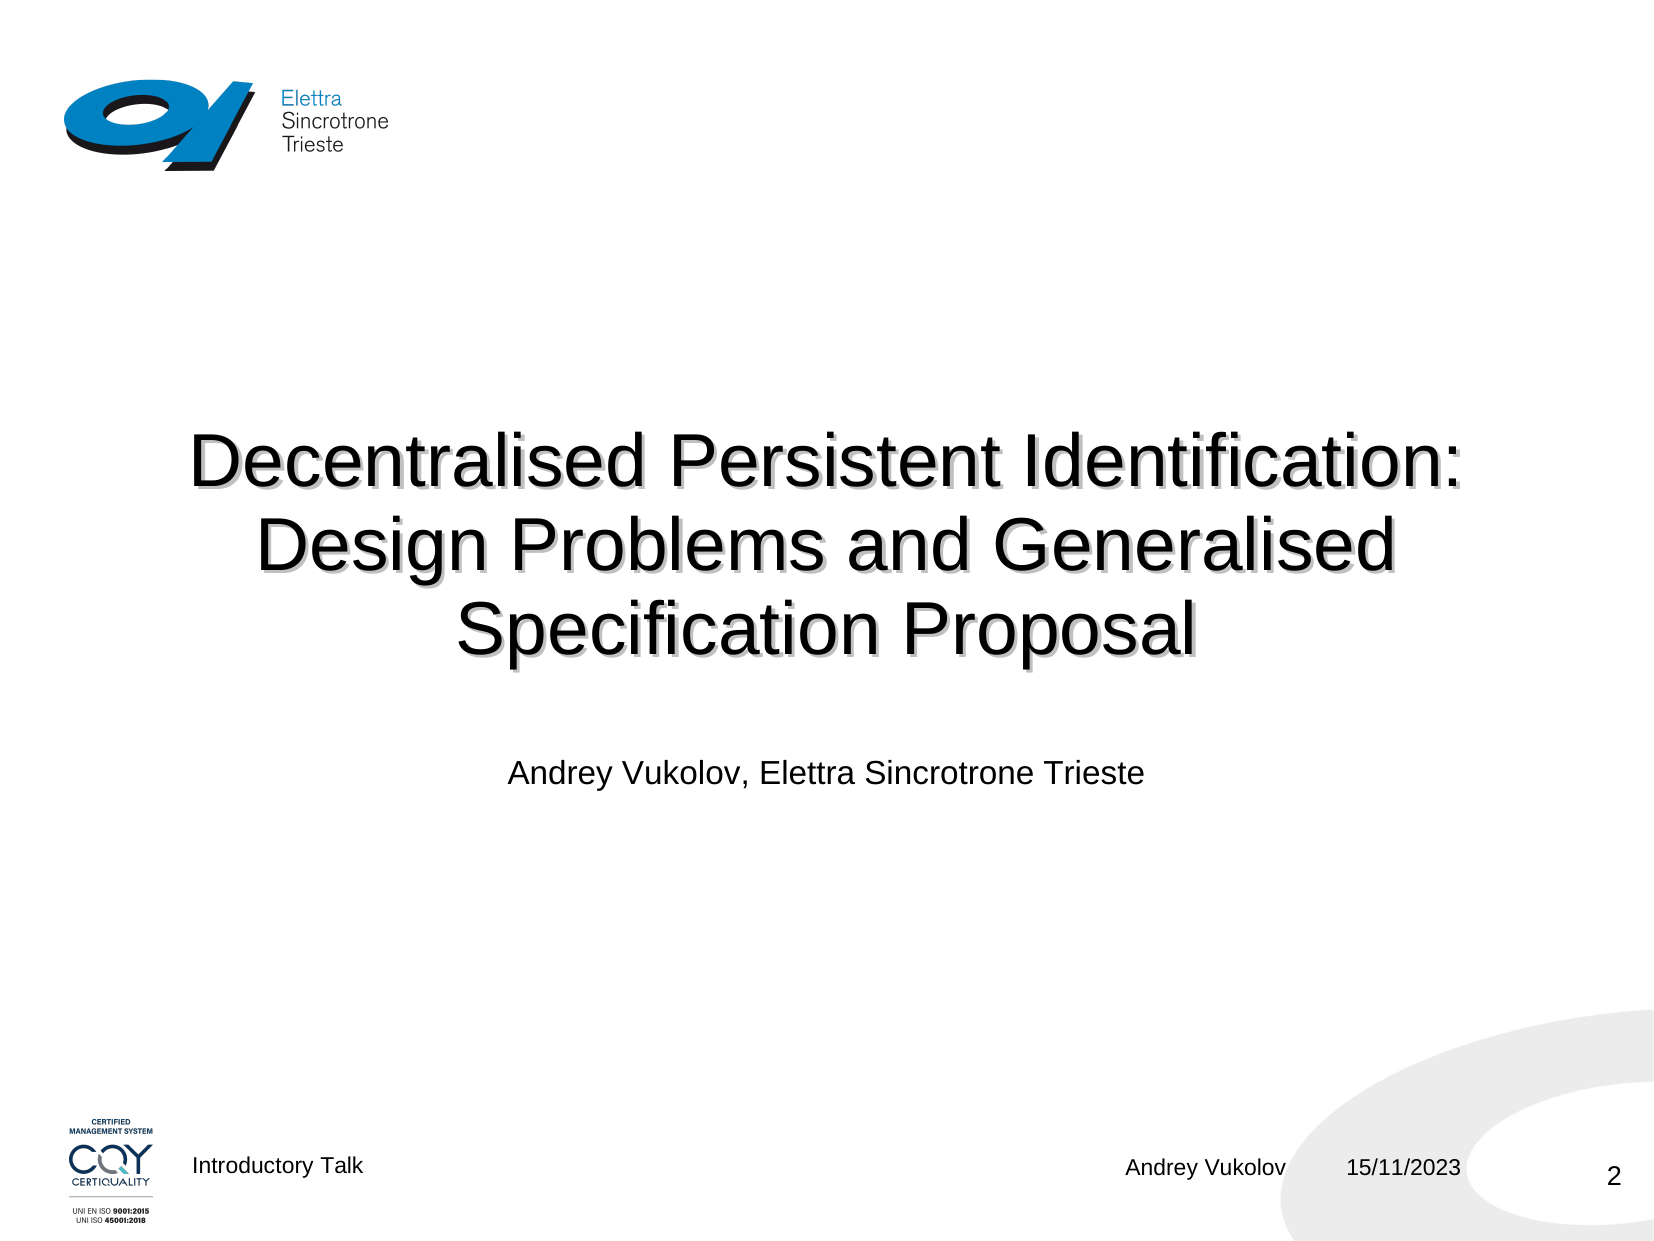

# Decentralised Persistent Identification: Design Problems and Generalised Specification Proposal
Andrey Vukolov, Elettra Sincrotrone Trieste